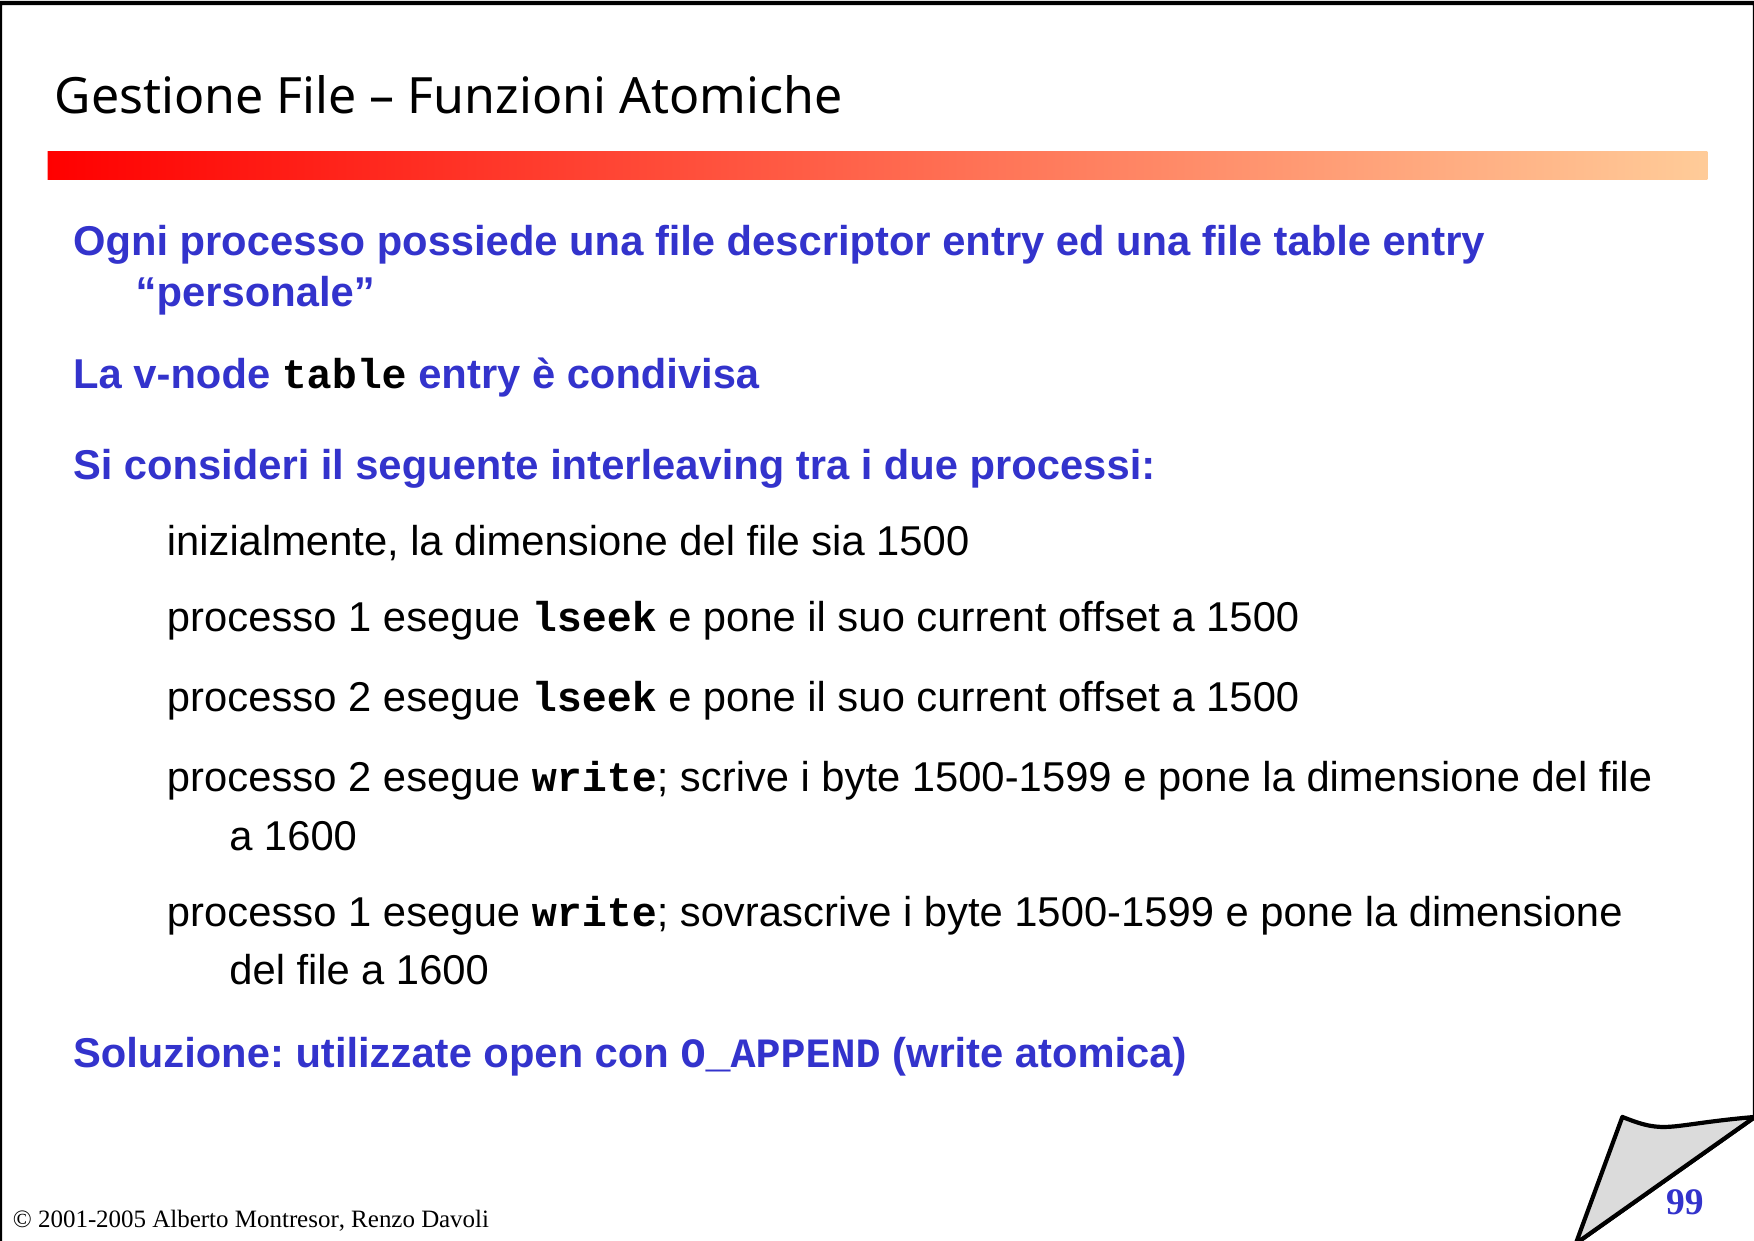

# Gestione File – Funzioni Atomiche
Ogni processo possiede una file descriptor entry ed una file table entry “personale”
La v-node table entry è condivisa
Si consideri il seguente interleaving tra i due processi:
inizialmente, la dimensione del file sia 1500
processo 1 esegue lseek e pone il suo current offset a 1500
processo 2 esegue lseek e pone il suo current offset a 1500
processo 2 esegue write; scrive i byte 1500-1599 e pone la dimensione del file a 1600
processo 1 esegue write; sovrascrive i byte 1500-1599 e pone la dimensione del file a 1600
Soluzione: utilizzate open con O_APPEND (write atomica)